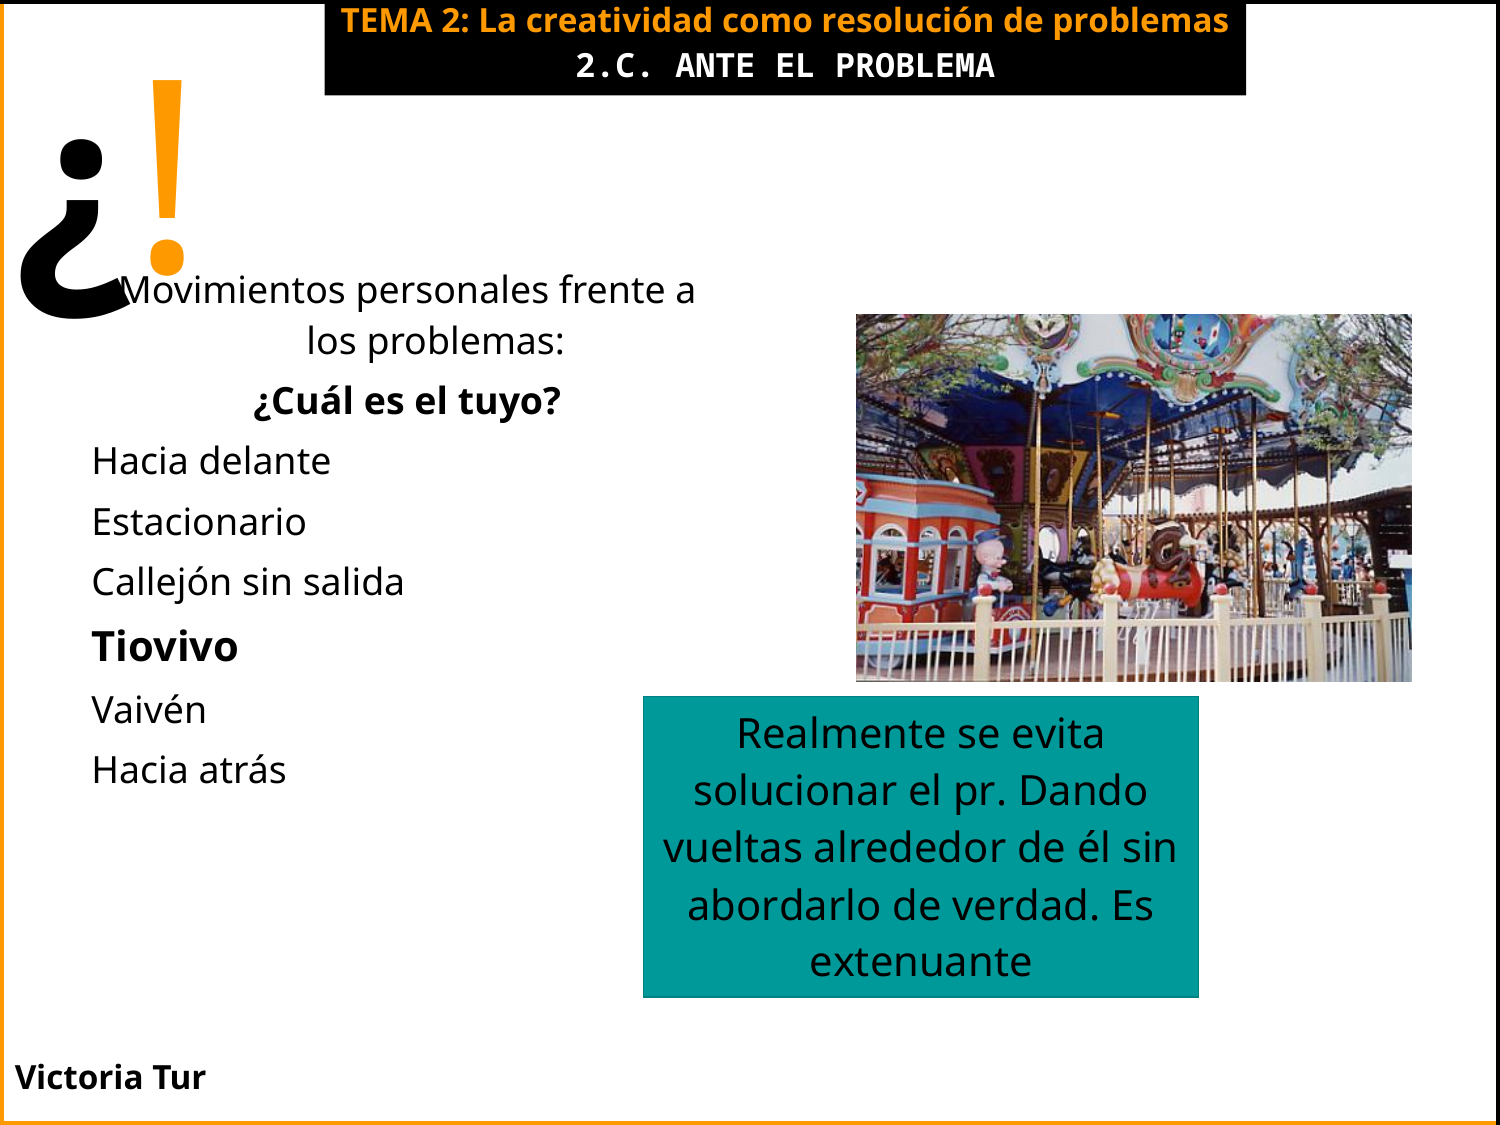

# Movimientos personales frente a los problemas:
¿Cuál es el tuyo?
Hacia delante
Estacionario
Callejón sin salida
Tiovivo
Vaivén
Hacia atrás
Realmente se evita solucionar el pr. Dando vueltas alrededor de él sin abordarlo de verdad. Es extenuante